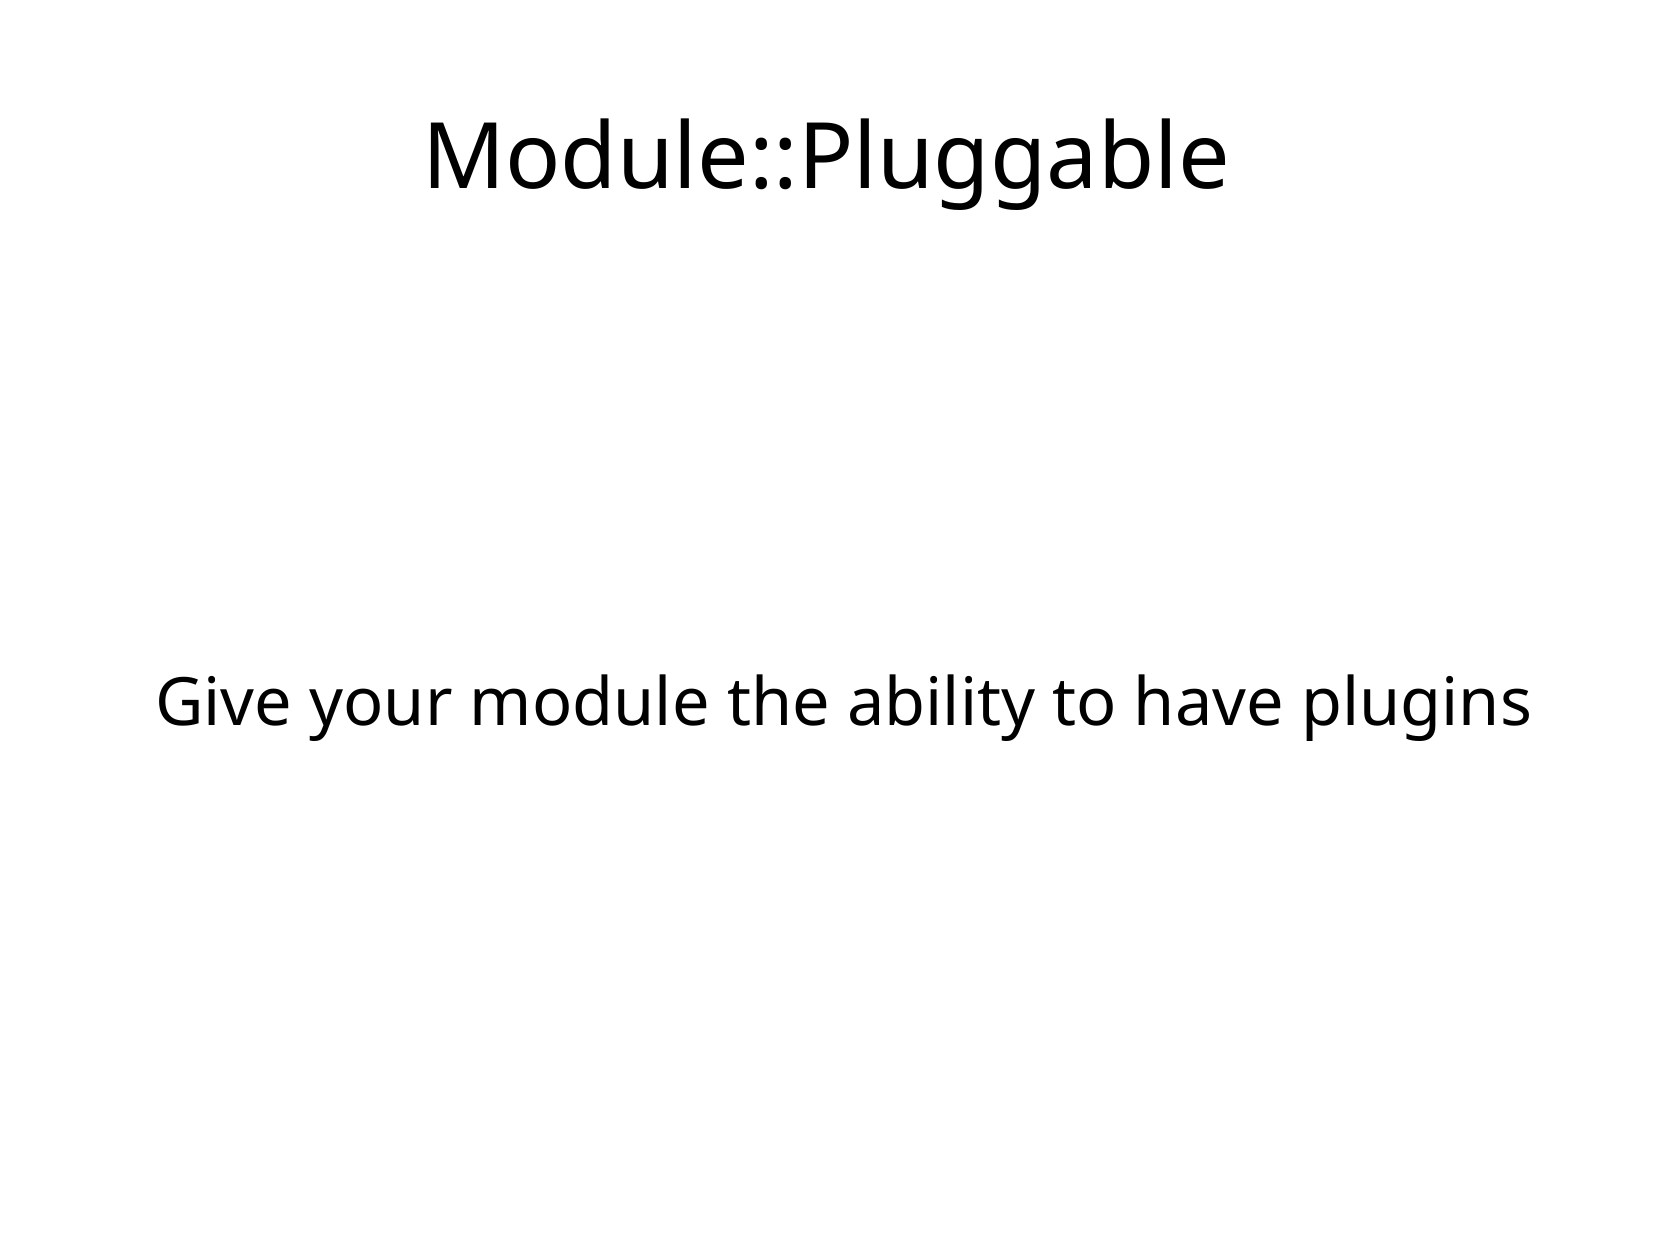

# Module::Pluggable
Give your module the ability to have plugins